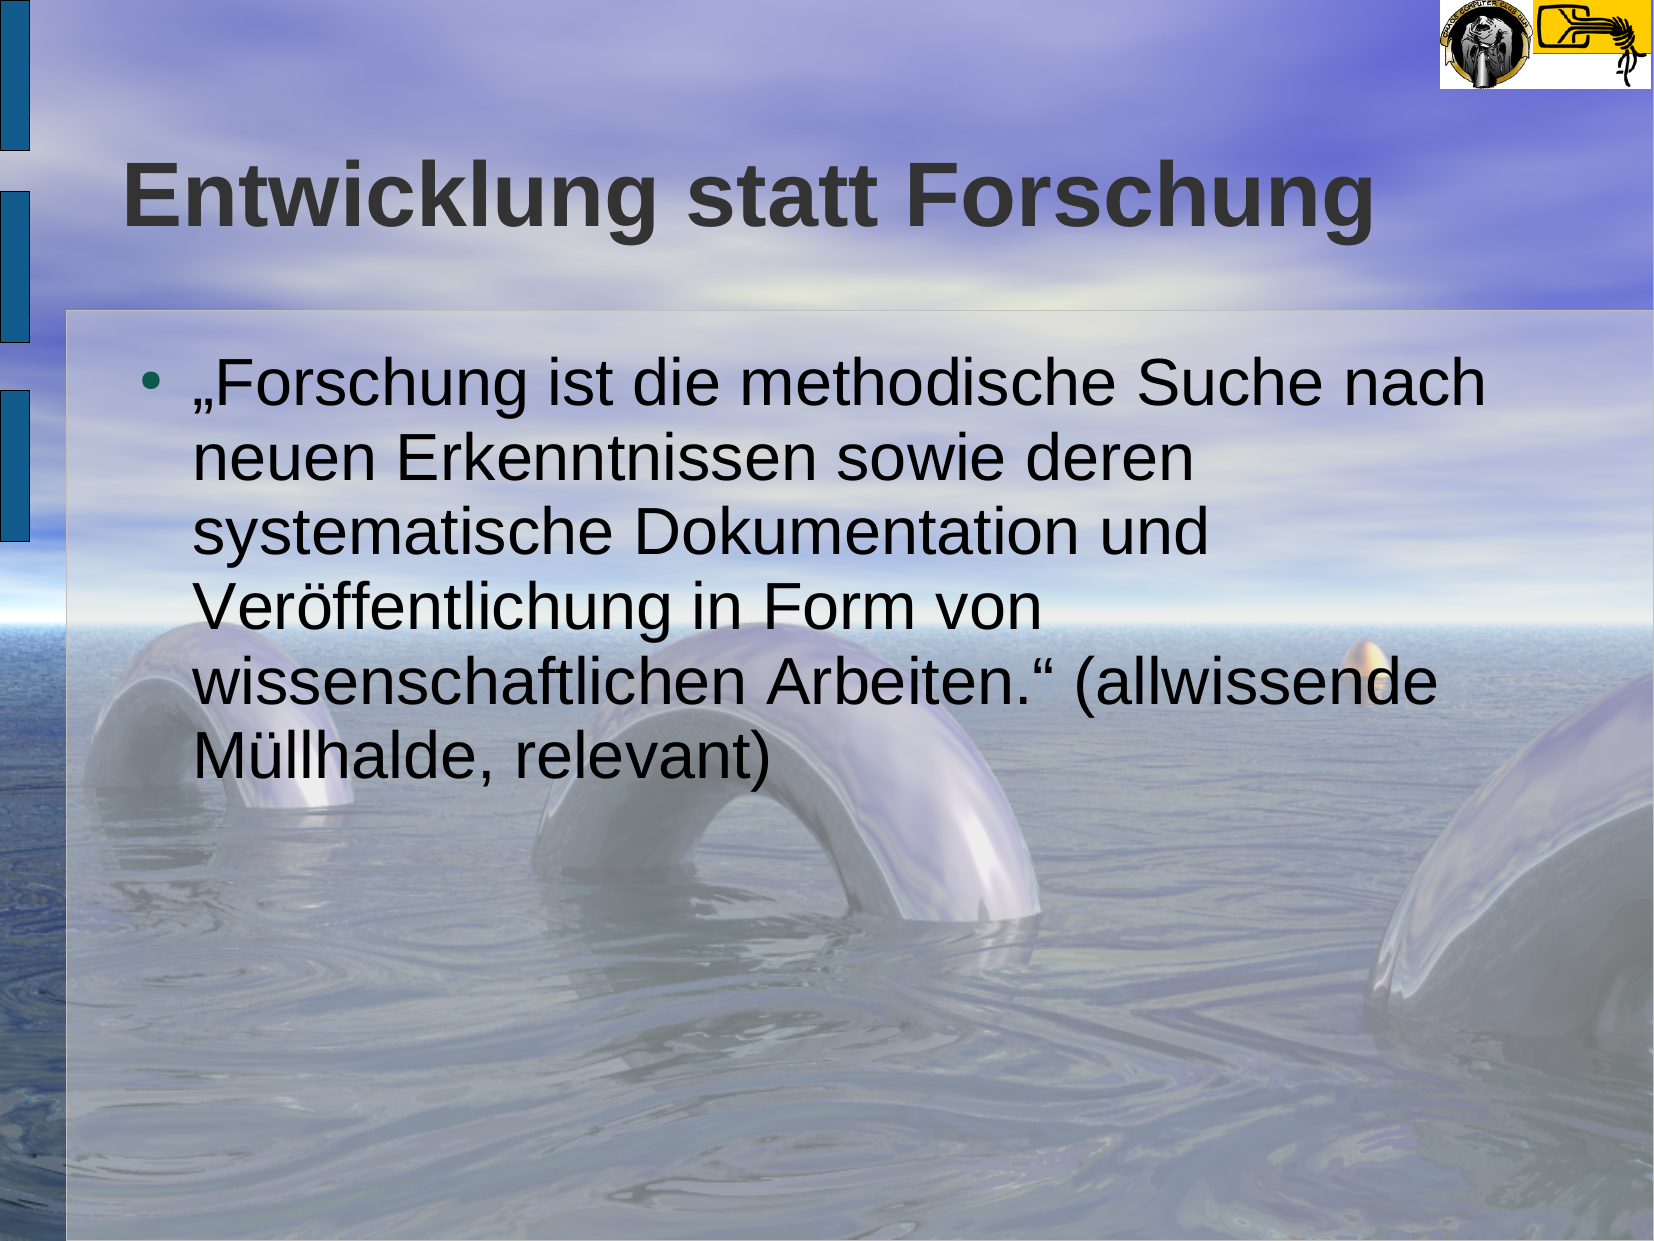

# Entwicklung statt Forschung
„Forschung ist die methodische Suche nach neuen Erkenntnissen sowie deren systematische Dokumentation und Veröffentlichung in Form von wissenschaftlichen Arbeiten.“ (allwissende Müllhalde, relevant)